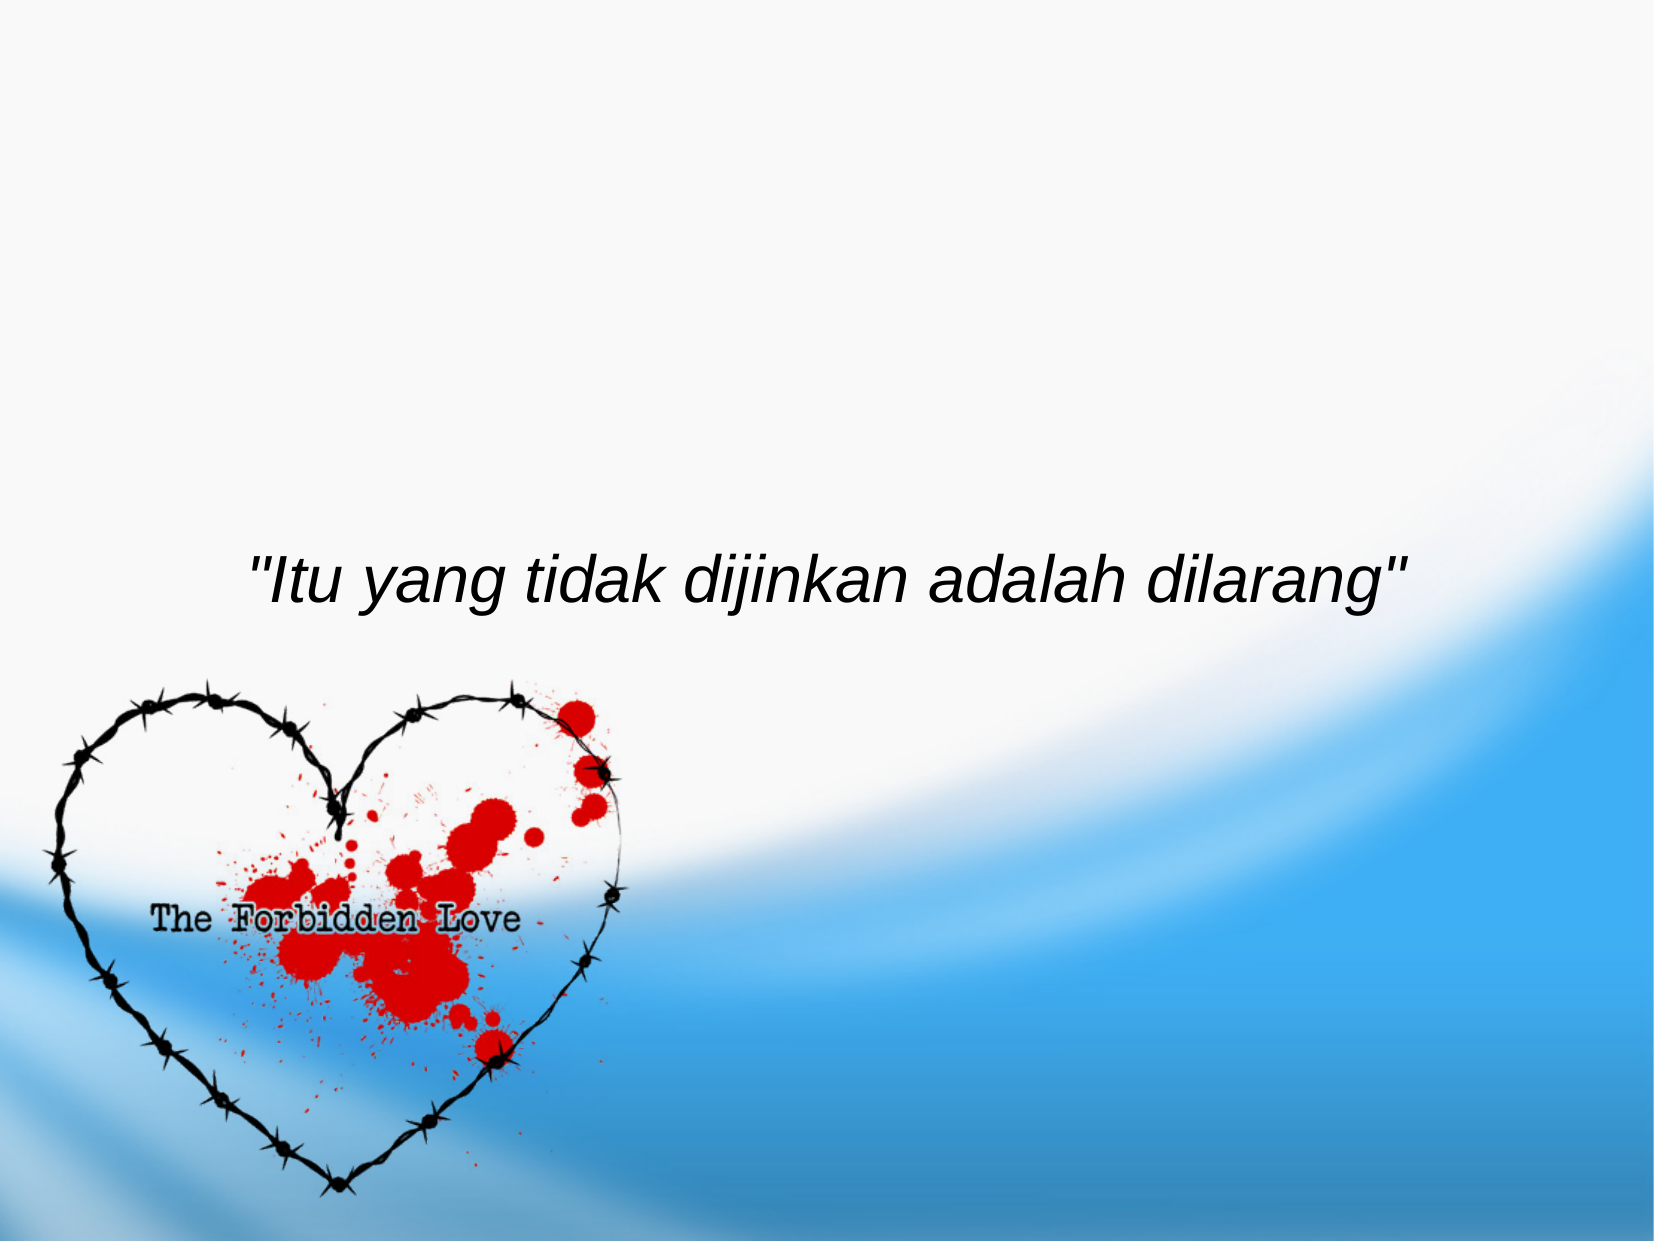

# "Itu yang tidak dijinkan adalah dilarang"